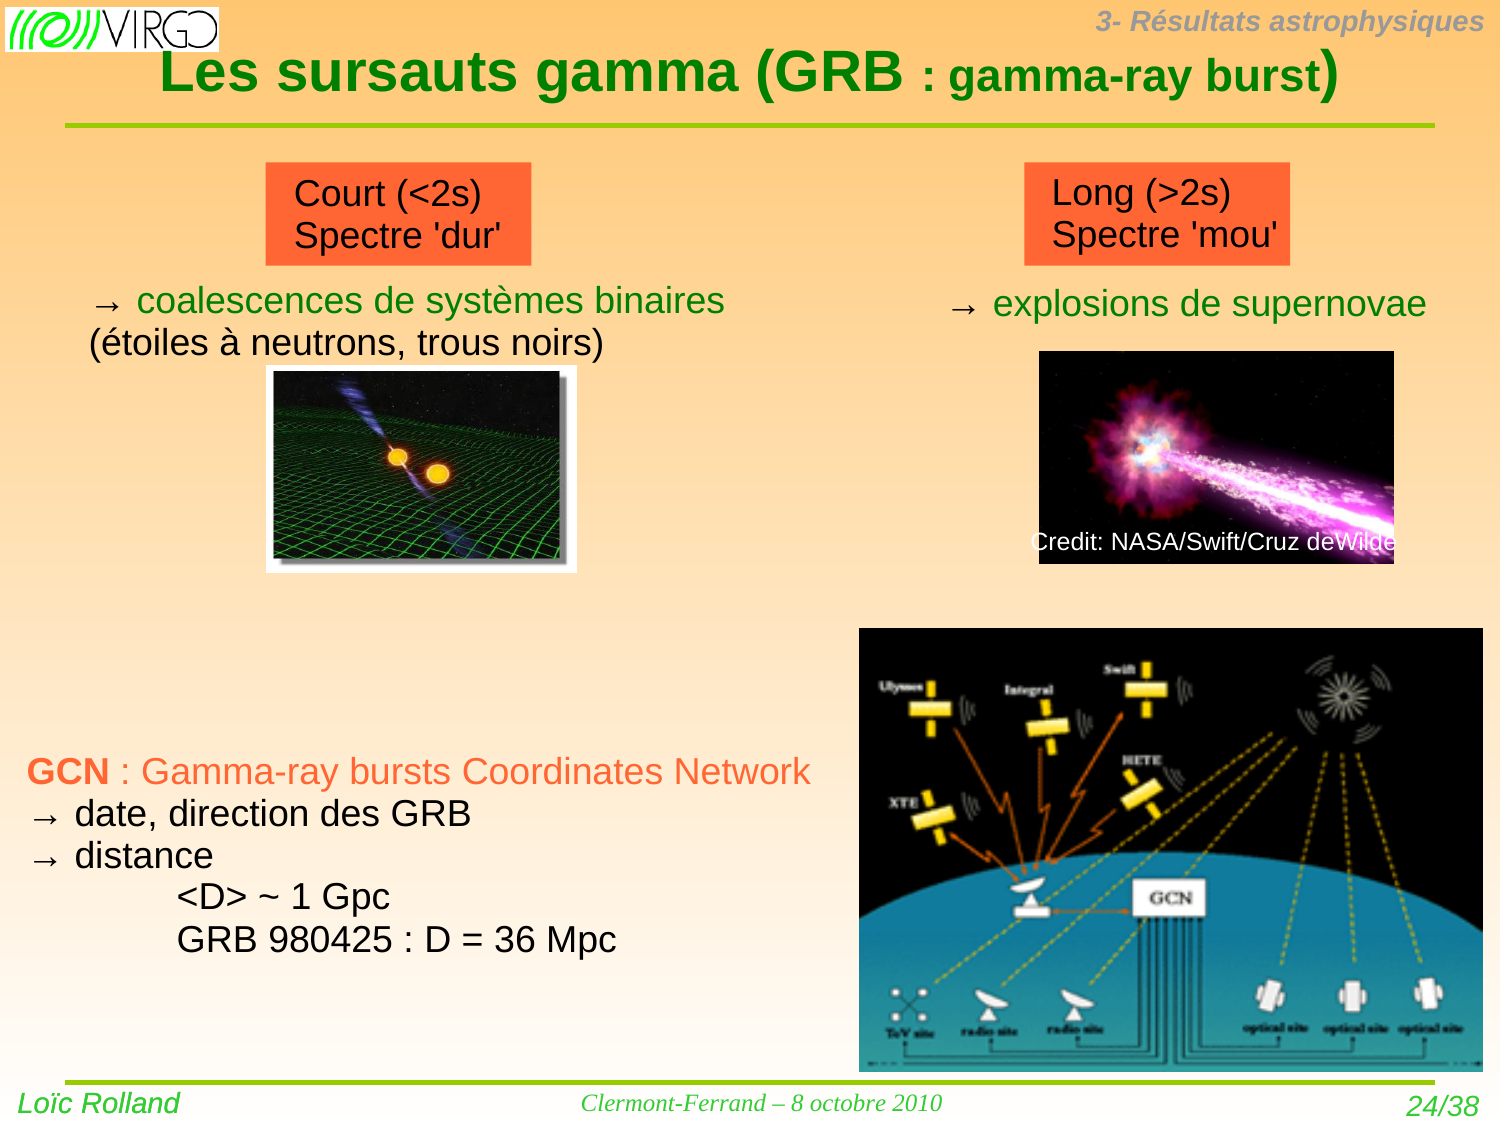

3- Résultats astrophysiques
# Les sursauts gamma (GRB : gamma-ray burst)
Long (>2s)
Spectre 'mou'
Court (<2s)
Spectre 'dur'
→ coalescences de systèmes binaires
(étoiles à neutrons, trous noirs)
→ explosions de supernovae
Credit: NASA/Swift/Cruz deWilde
GCN : Gamma-ray bursts Coordinates Network
→ date, direction des GRB
→ distance
	<D> ~ 1 Gpc
	GRB 980425 : D = 36 Mpc
24